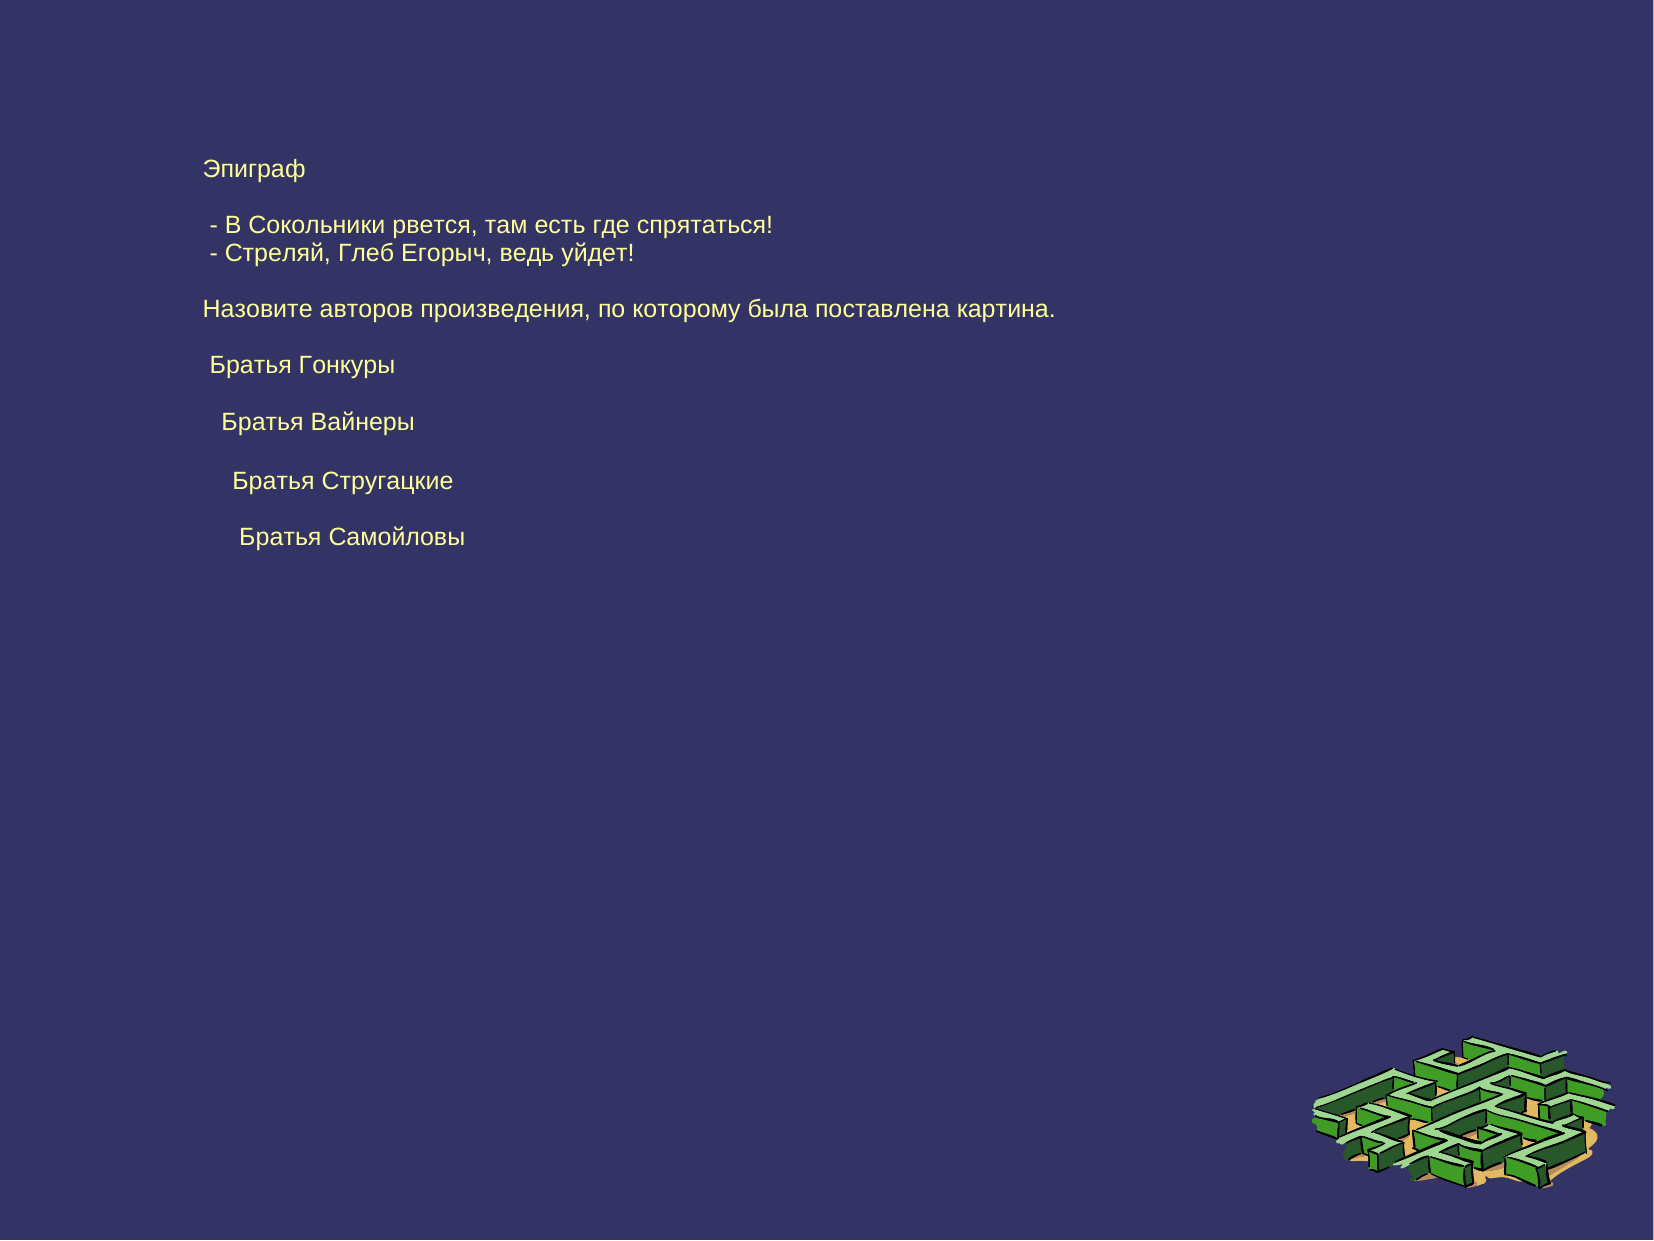

Эпиграф
 - В Сокольники рвется, там есть где спрятаться!
 - Стреляй, Глеб Егорыч, ведь уйдет!
 Назовите авторов произведения, по которому была поставлена картина.
 Братья Гонкуры
Братья Вайнеры
 Братья Стругацкие
 Братья Самойловы